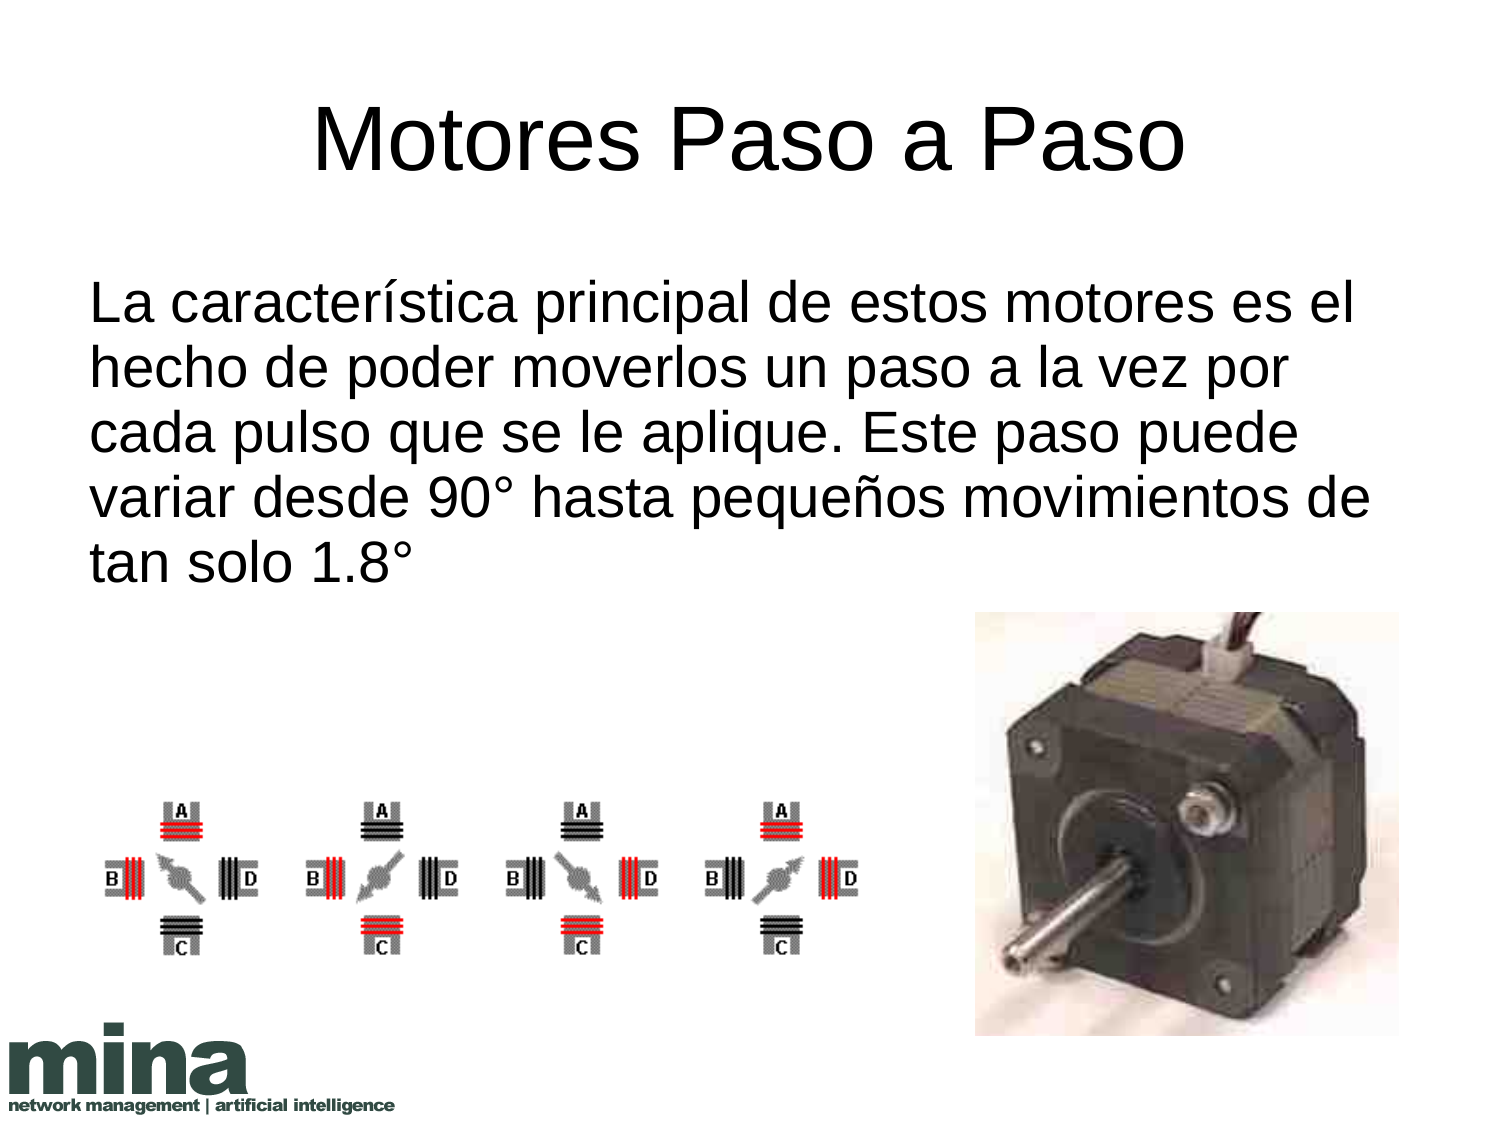

# Motores Paso a Paso
La característica principal de estos motores es el hecho de poder moverlos un paso a la vez por cada pulso que se le aplique. Este paso puede variar desde 90° hasta pequeños movimientos de tan solo 1.8°